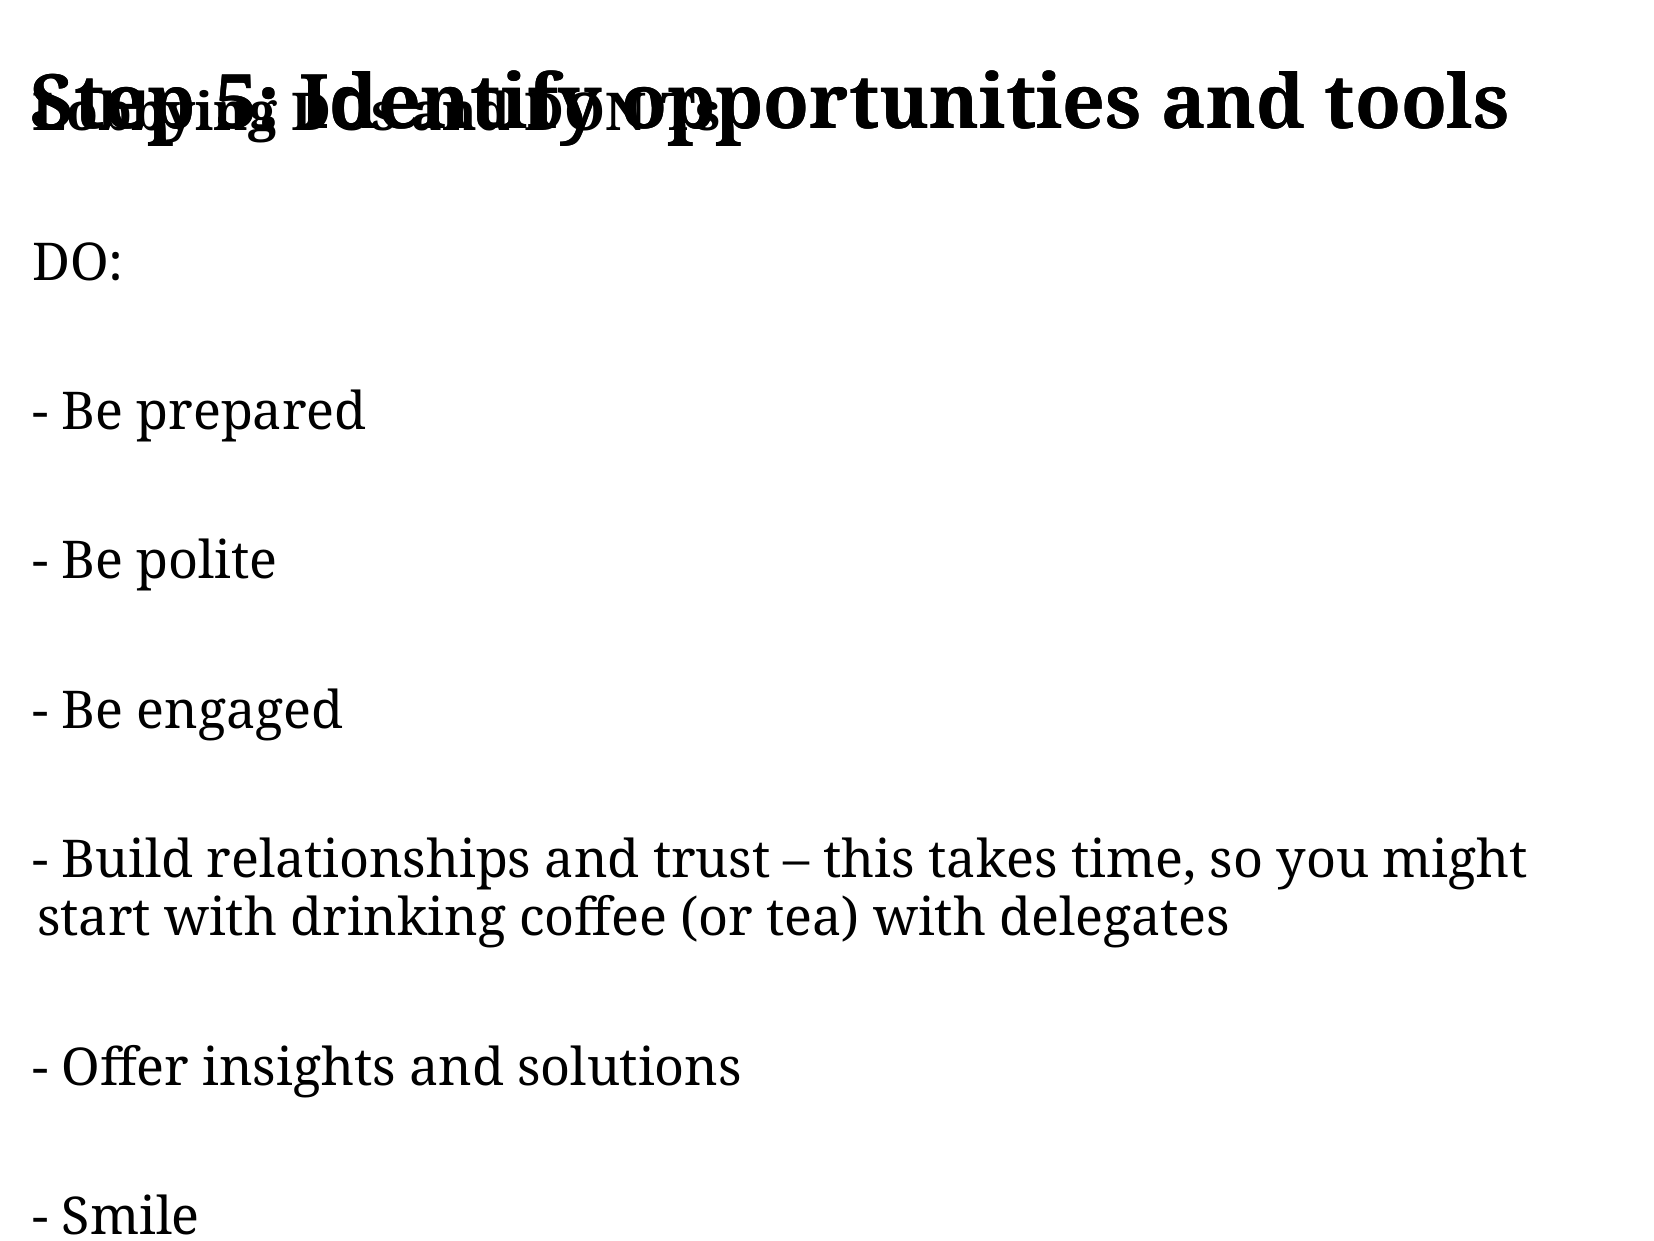

# Step 5: Identify opportunities and tools
Step 5: Identify opportunities and tools
Lobbying DOs and DON'Ts
DO:
- Be prepared
- Be polite
- Be engaged
- Build relationships and trust – this takes time, so you might start with drinking coffee (or tea) with delegates
- Offer insights and solutions
- Smile